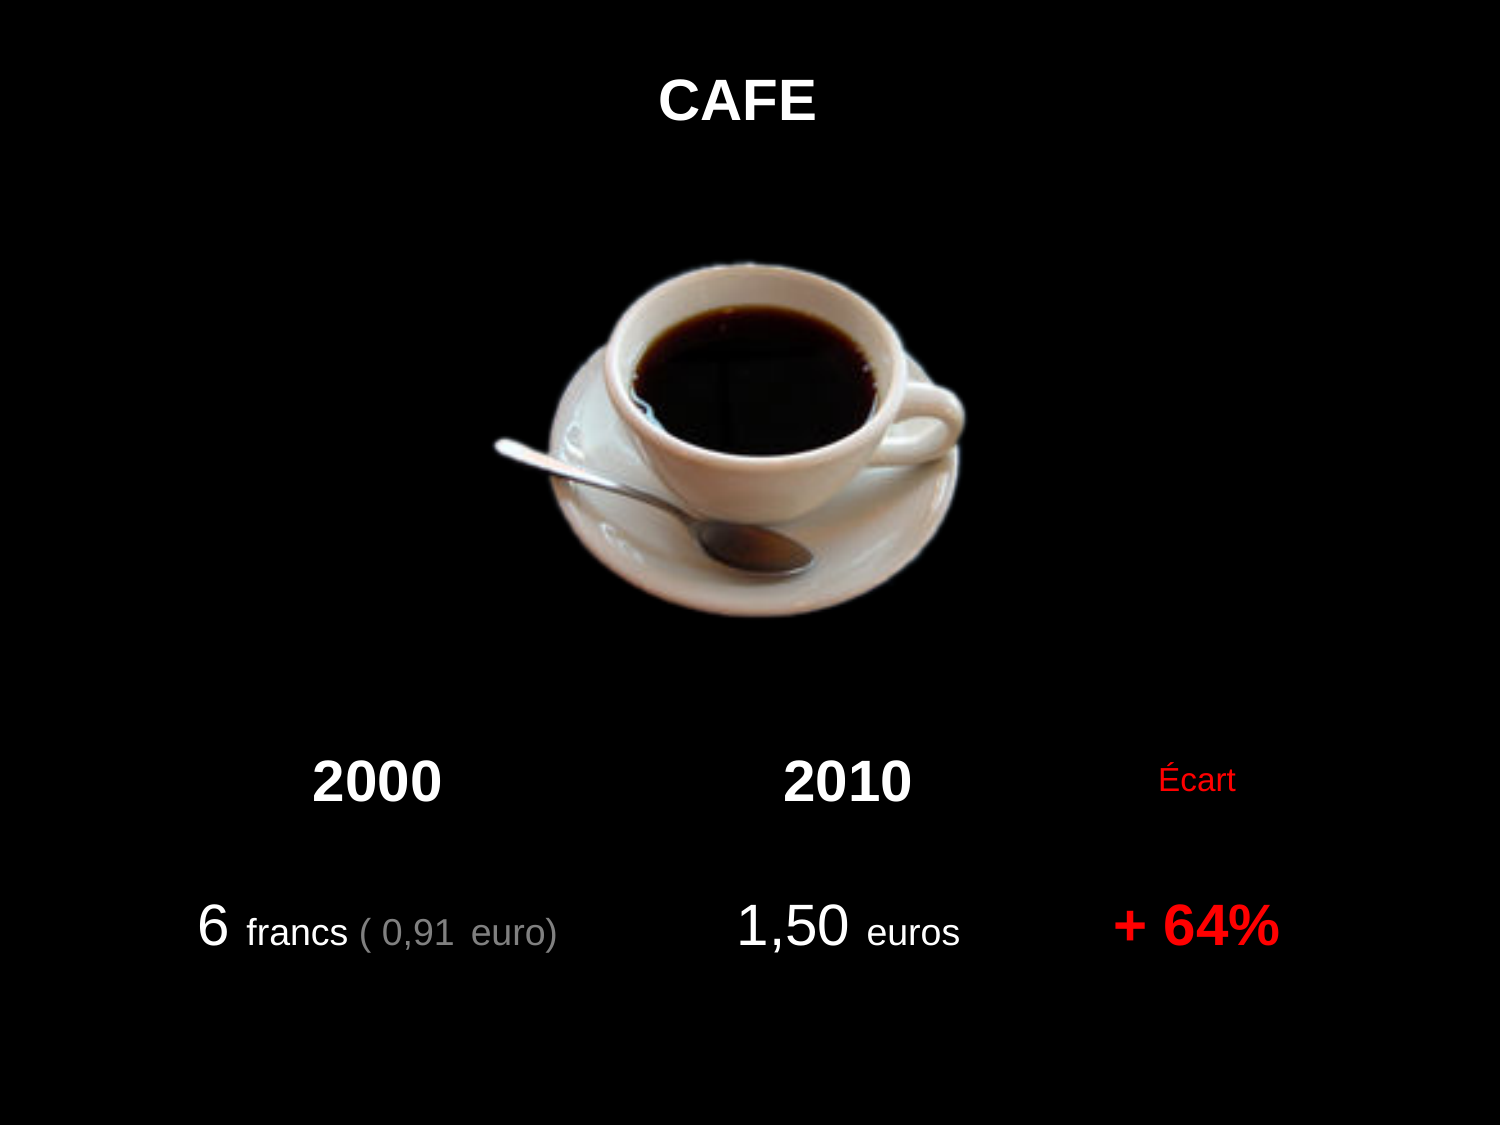

CAFE
| 2000 | 2010 | Écart |
| --- | --- | --- |
| 6 francs ( 0,91 euro) | 1,50 euros | + 64% |